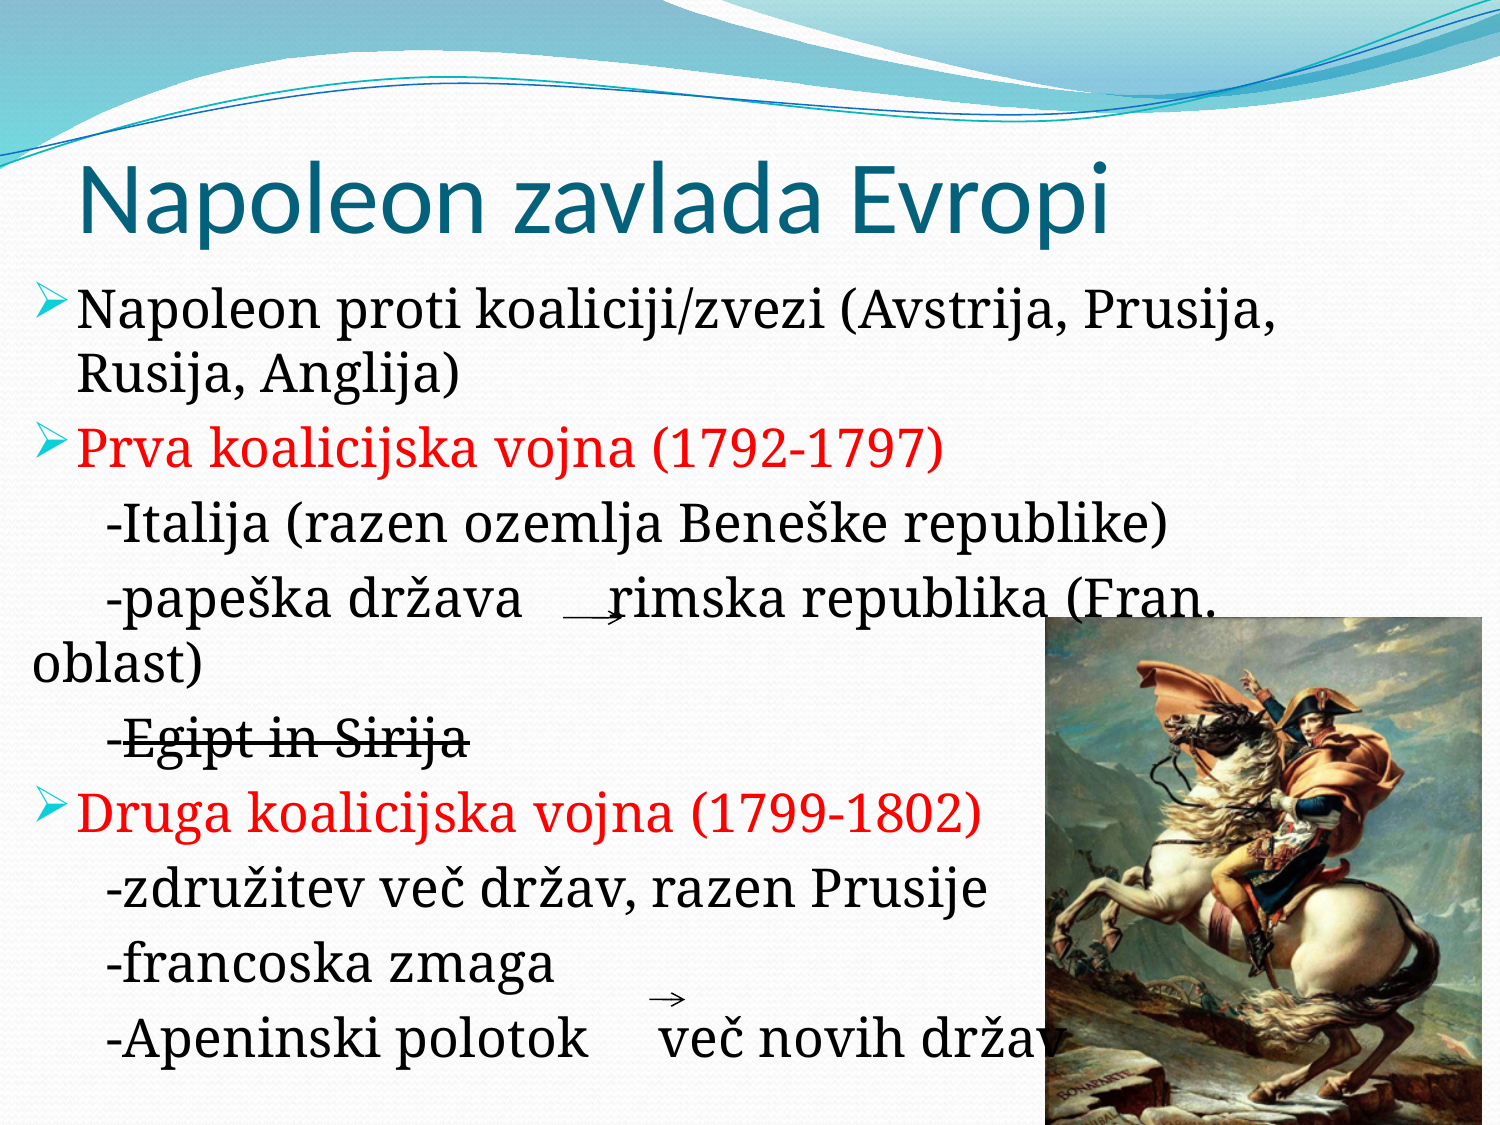

# Napoleon zavlada Evropi
Napoleon proti koaliciji/zvezi (Avstrija, Prusija, Rusija, Anglija)
Prva koalicijska vojna (1792-1797)
	-Italija (razen ozemlja Beneške republike)
	-papeška država rimska republika (Fran. oblast)
	-Egipt in Sirija
Druga koalicijska vojna (1799-1802)
	-združitev več držav, razen Prusije
	-francoska zmaga
	-Apeninski polotok več novih držav